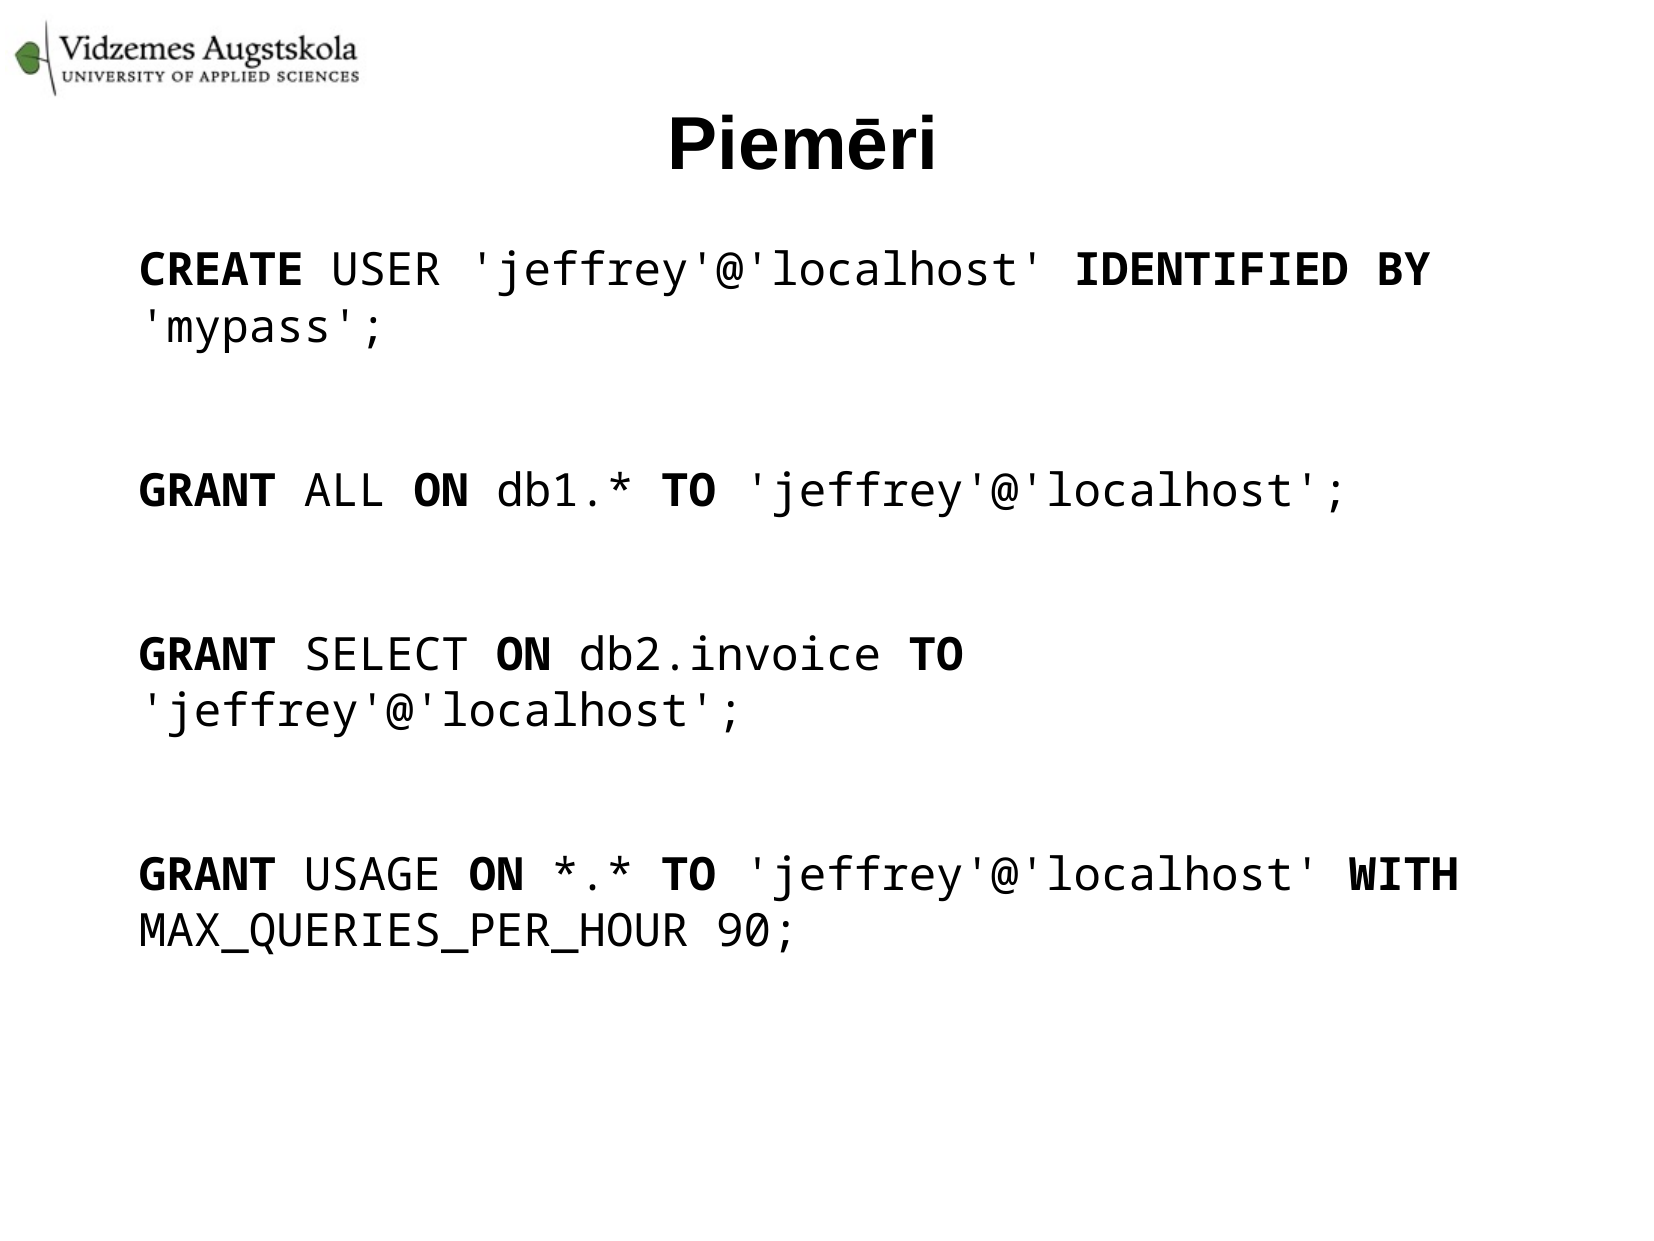

# Piemēri
CREATE USER 'jeffrey'@'localhost' IDENTIFIED BY 'mypass';
GRANT ALL ON db1.* TO 'jeffrey'@'localhost';
GRANT SELECT ON db2.invoice TO 'jeffrey'@'localhost';
GRANT USAGE ON *.* TO 'jeffrey'@'localhost' WITH MAX_QUERIES_PER_HOUR 90;